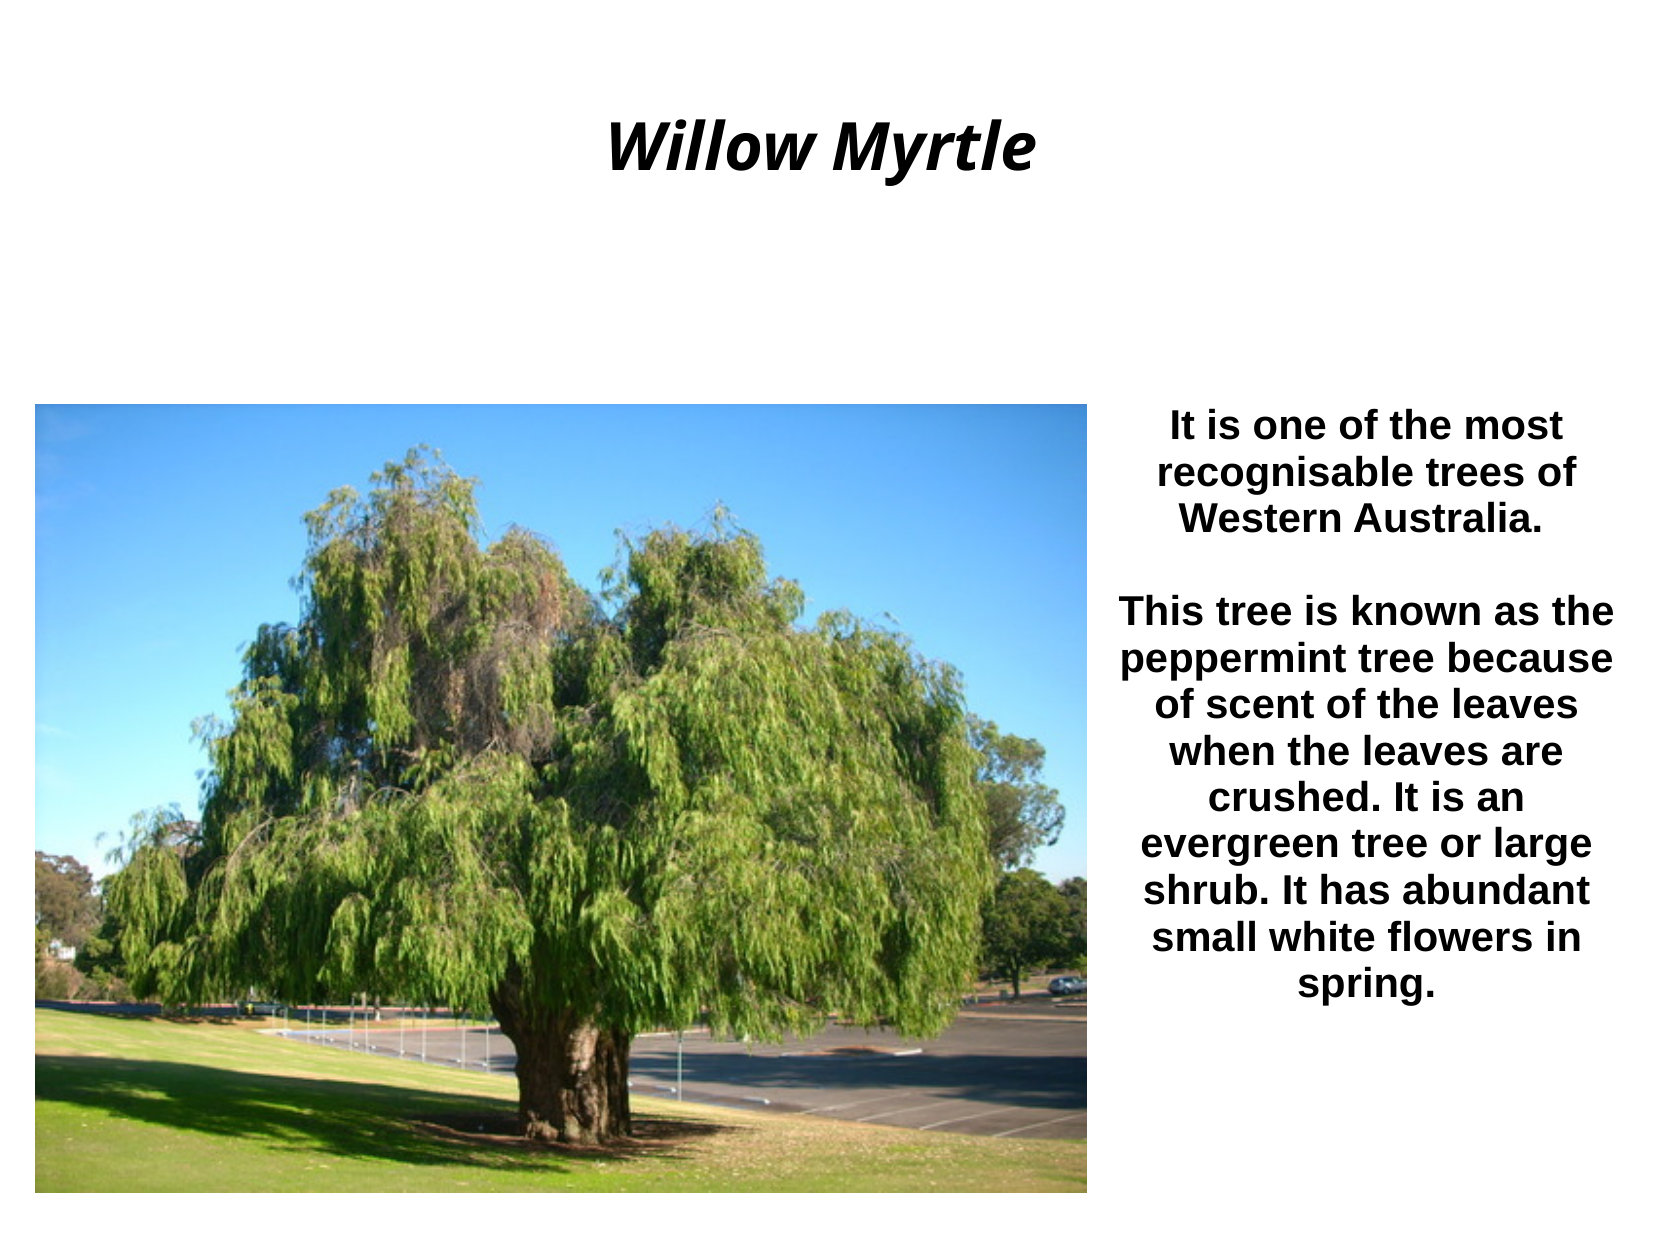

Willow Myrtle
It is one of the most recognisable trees of Western Australia.
This tree is known as the peppermint tree because of scent of the leaves when the leaves are crushed. It is an evergreen tree or large shrub. It has abundant small white flowers in spring.